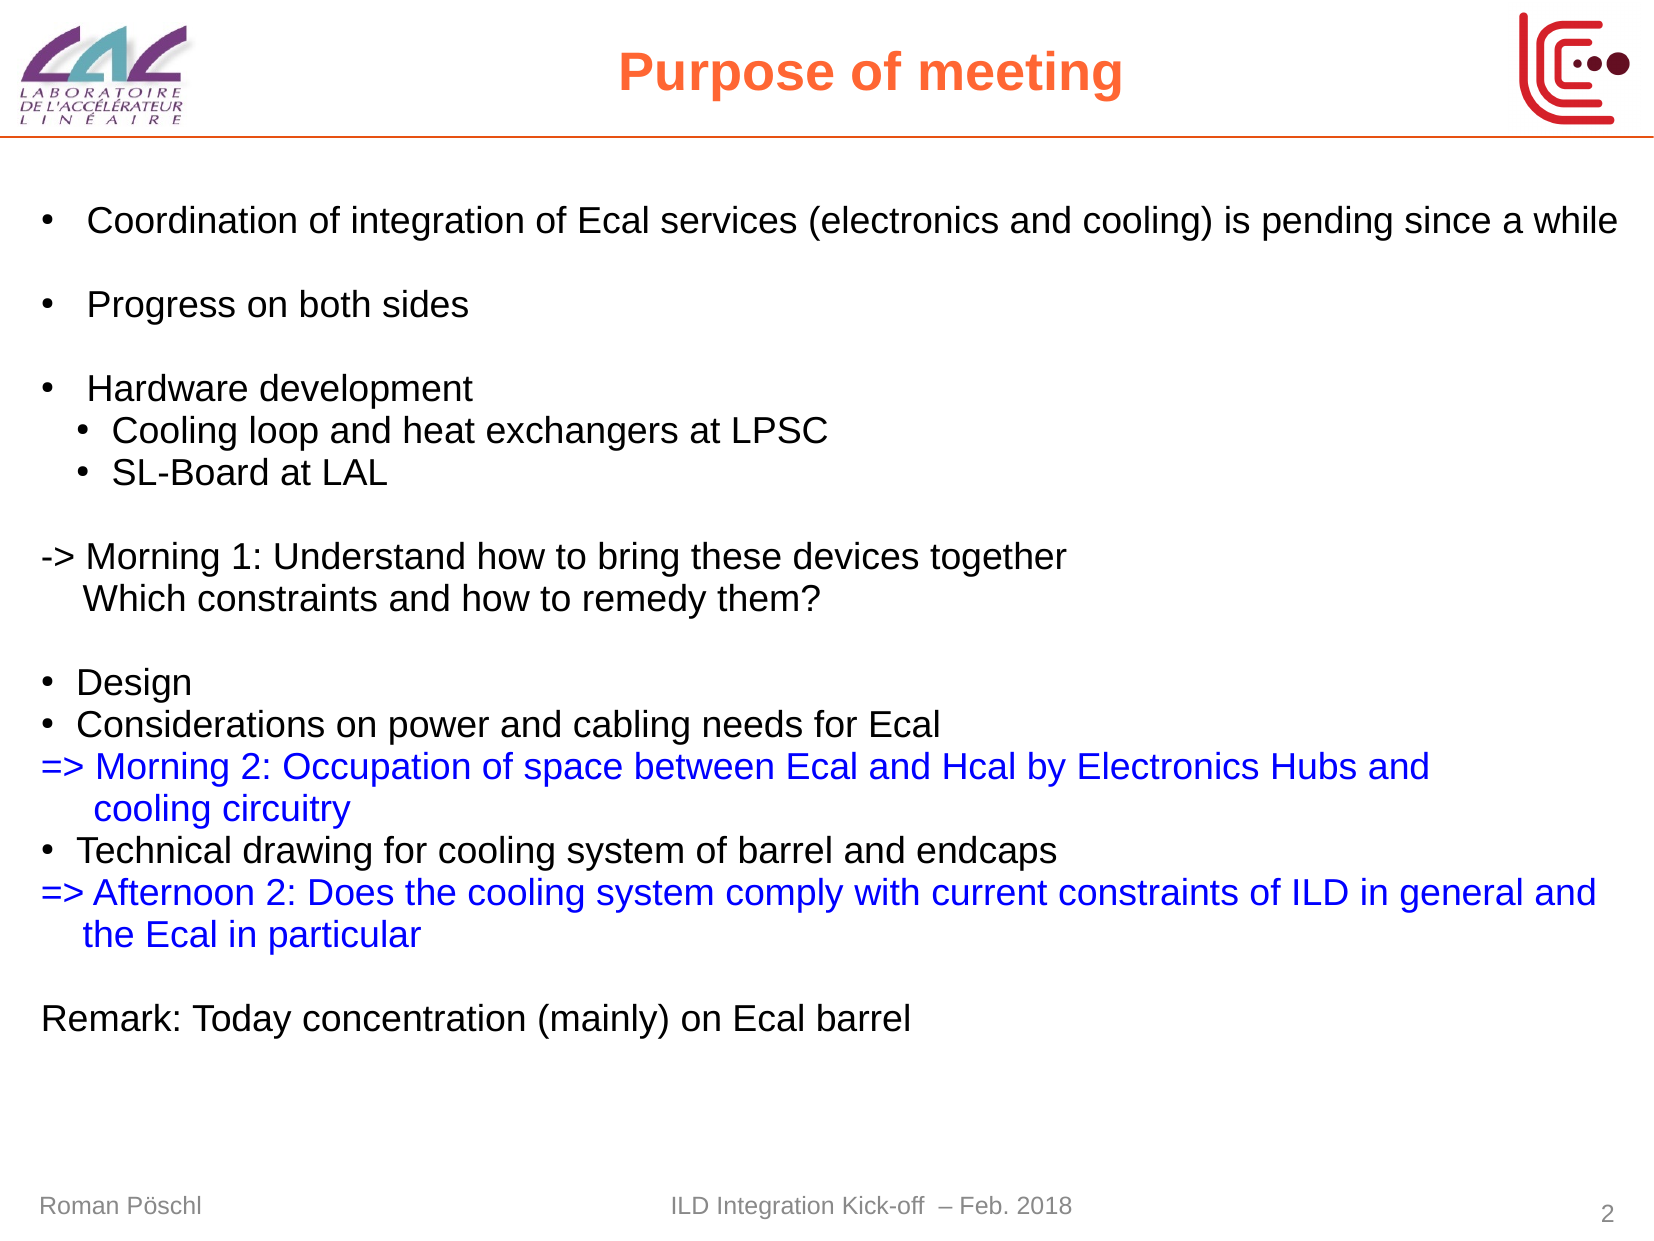

# Purpose of meeting
 Coordination of integration of Ecal services (electronics and cooling) is pending since a while
 Progress on both sides
 Hardware development
Cooling loop and heat exchangers at LPSC
SL-Board at LAL
-> Morning 1: Understand how to bring these devices together
 Which constraints and how to remedy them?
Design
Considerations on power and cabling needs for Ecal
=> Morning 2: Occupation of space between Ecal and Hcal by Electronics Hubs and
 cooling circuitry
Technical drawing for cooling system of barrel and endcaps
=> Afternoon 2: Does the cooling system comply with current constraints of ILD in general and
 the Ecal in particular
Remark: Today concentration (mainly) on Ecal barrel